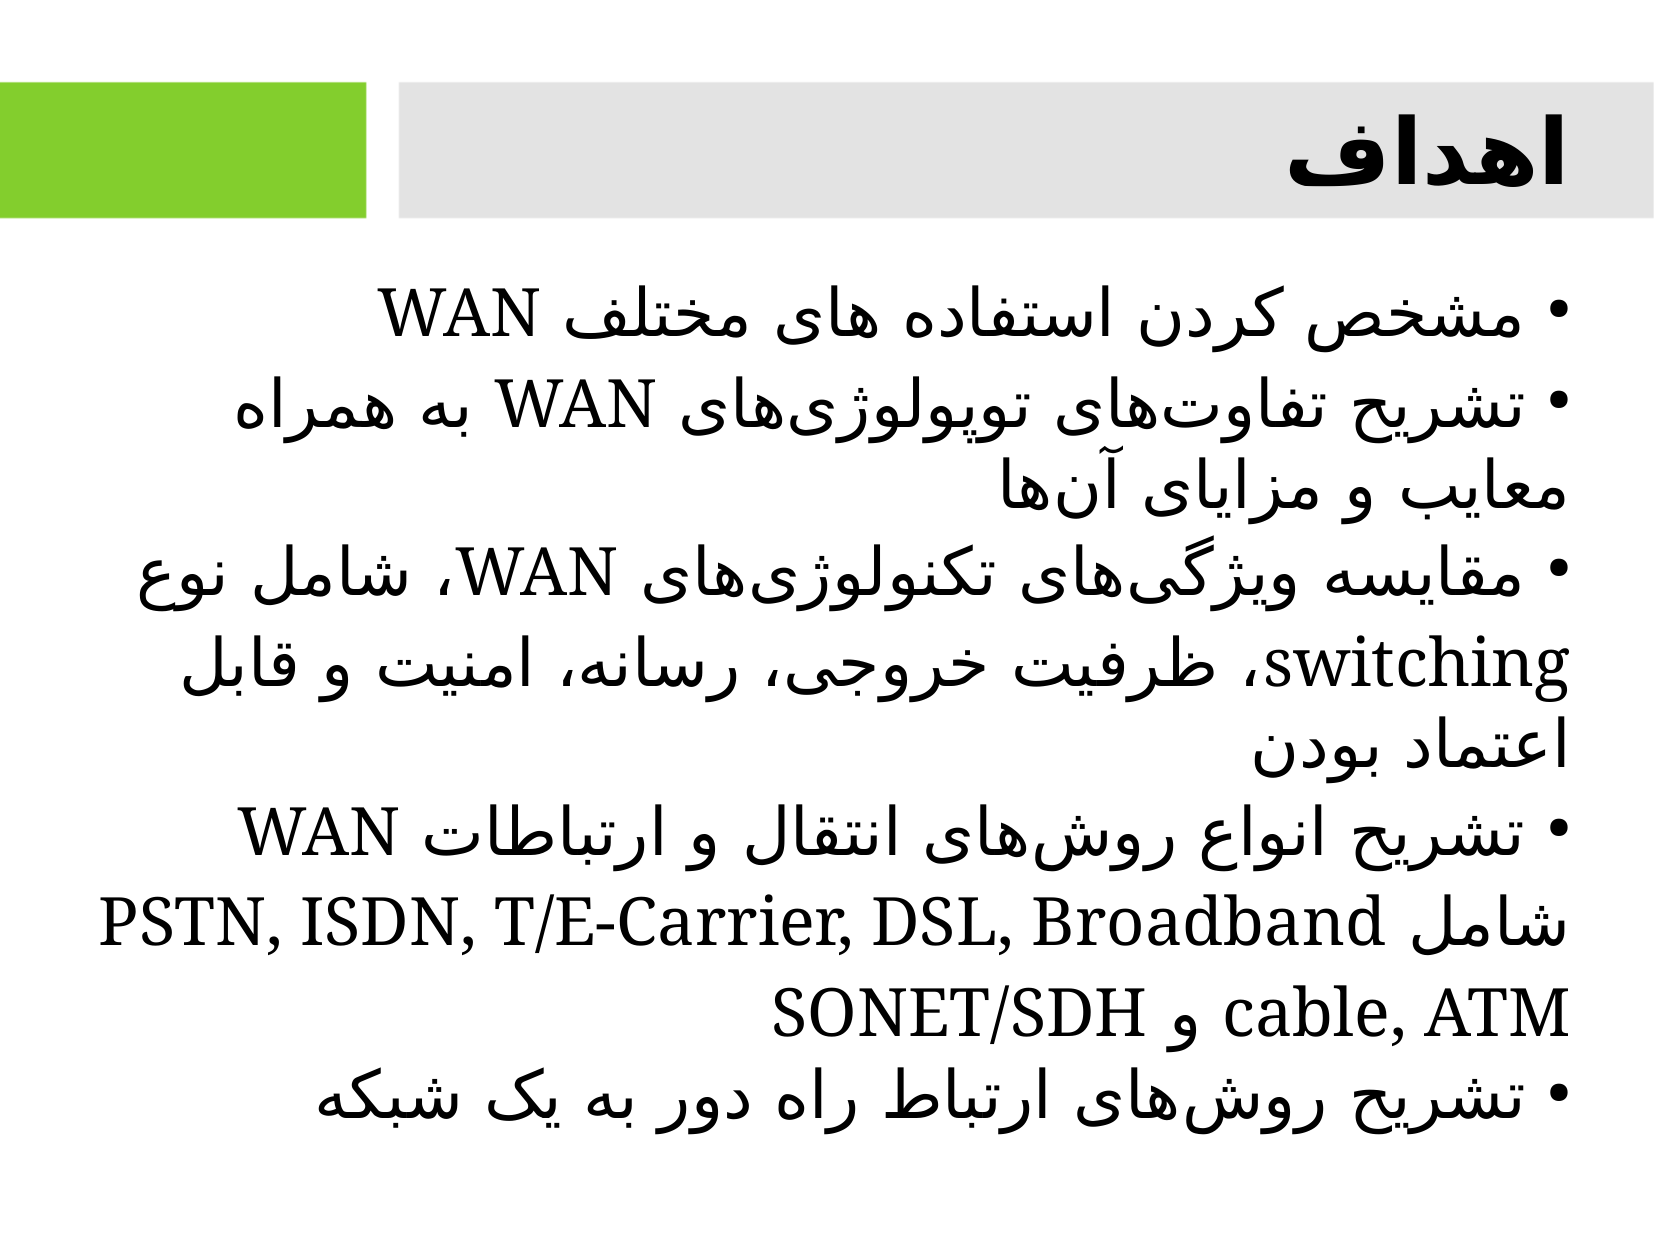

# اهداف
 مشخص کردن استفاده های مختلف WAN
 تشریح تفاوت‌های توپولوژی‌های WAN به همراه معایب و مزایای آن‌ها
 مقایسه ویژگی‌های تکنولوژی‌های WAN، شامل نوع switching، ظرفیت خروجی، رسانه، امنیت و قابل اعتماد بودن
 تشریح انواع روش‌های انتقال و ارتباطات WAN شامل PSTN, ISDN, T/E-Carrier, DSL, Broadband cable, ATM و SONET/SDH
 تشریح روش‌های ارتباط راه دور به یک شبکه